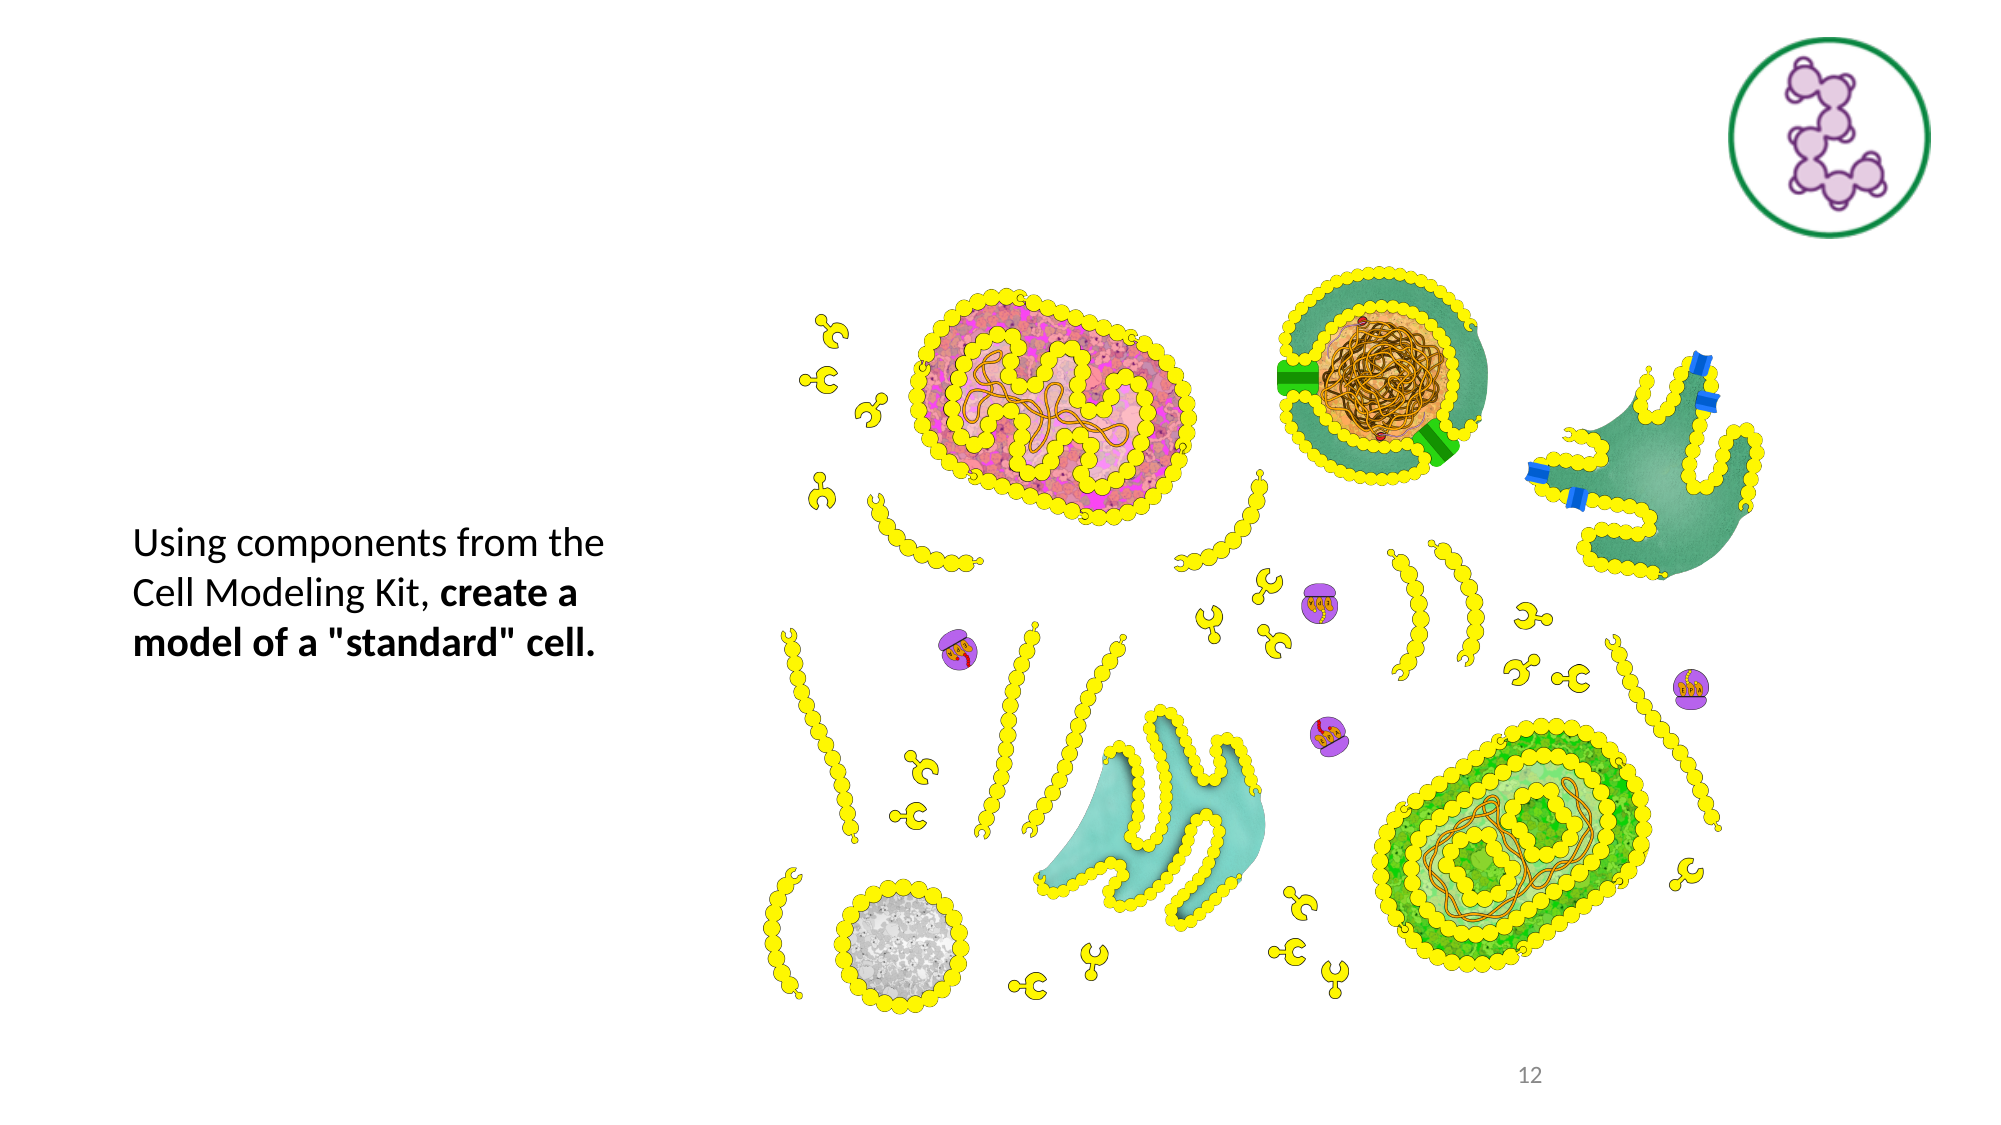

Modeling an Euglena
Using components from the Cell Modeling Kit, create a model of a "standard" cell.